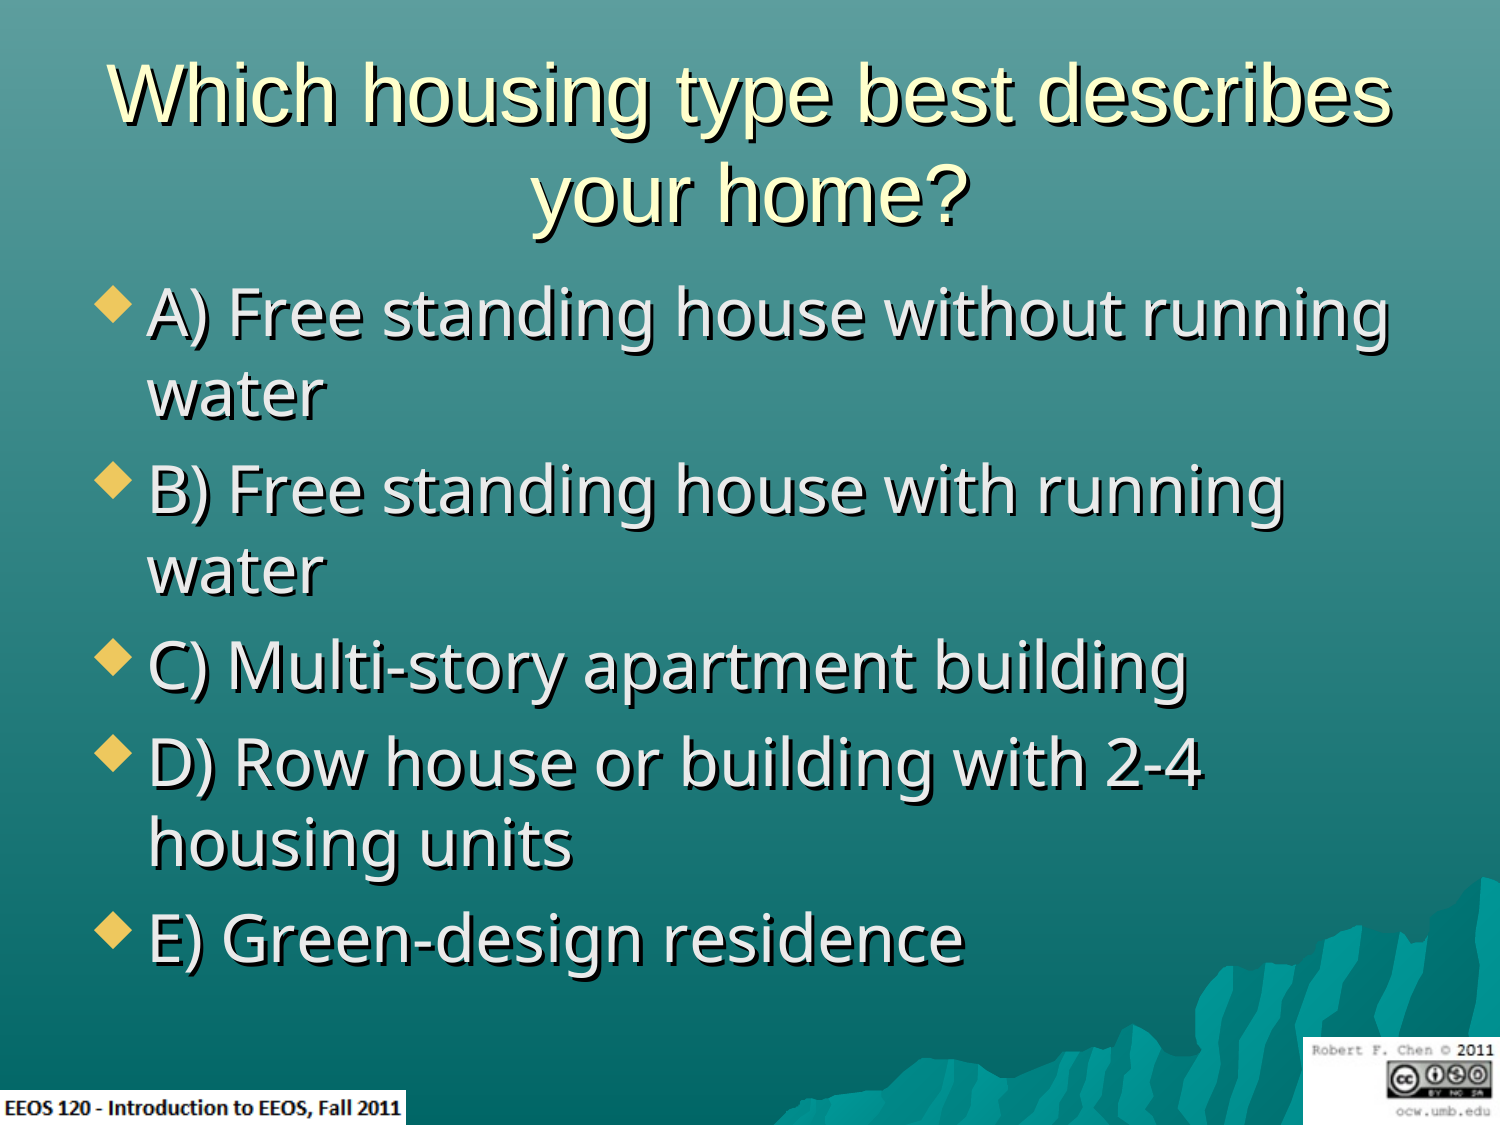

# Which housing type best describes your home?
A) Free standing house without running water
B) Free standing house with running water
C) Multi-story apartment building
D) Row house or building with 2-4 housing units
E) Green-design residence